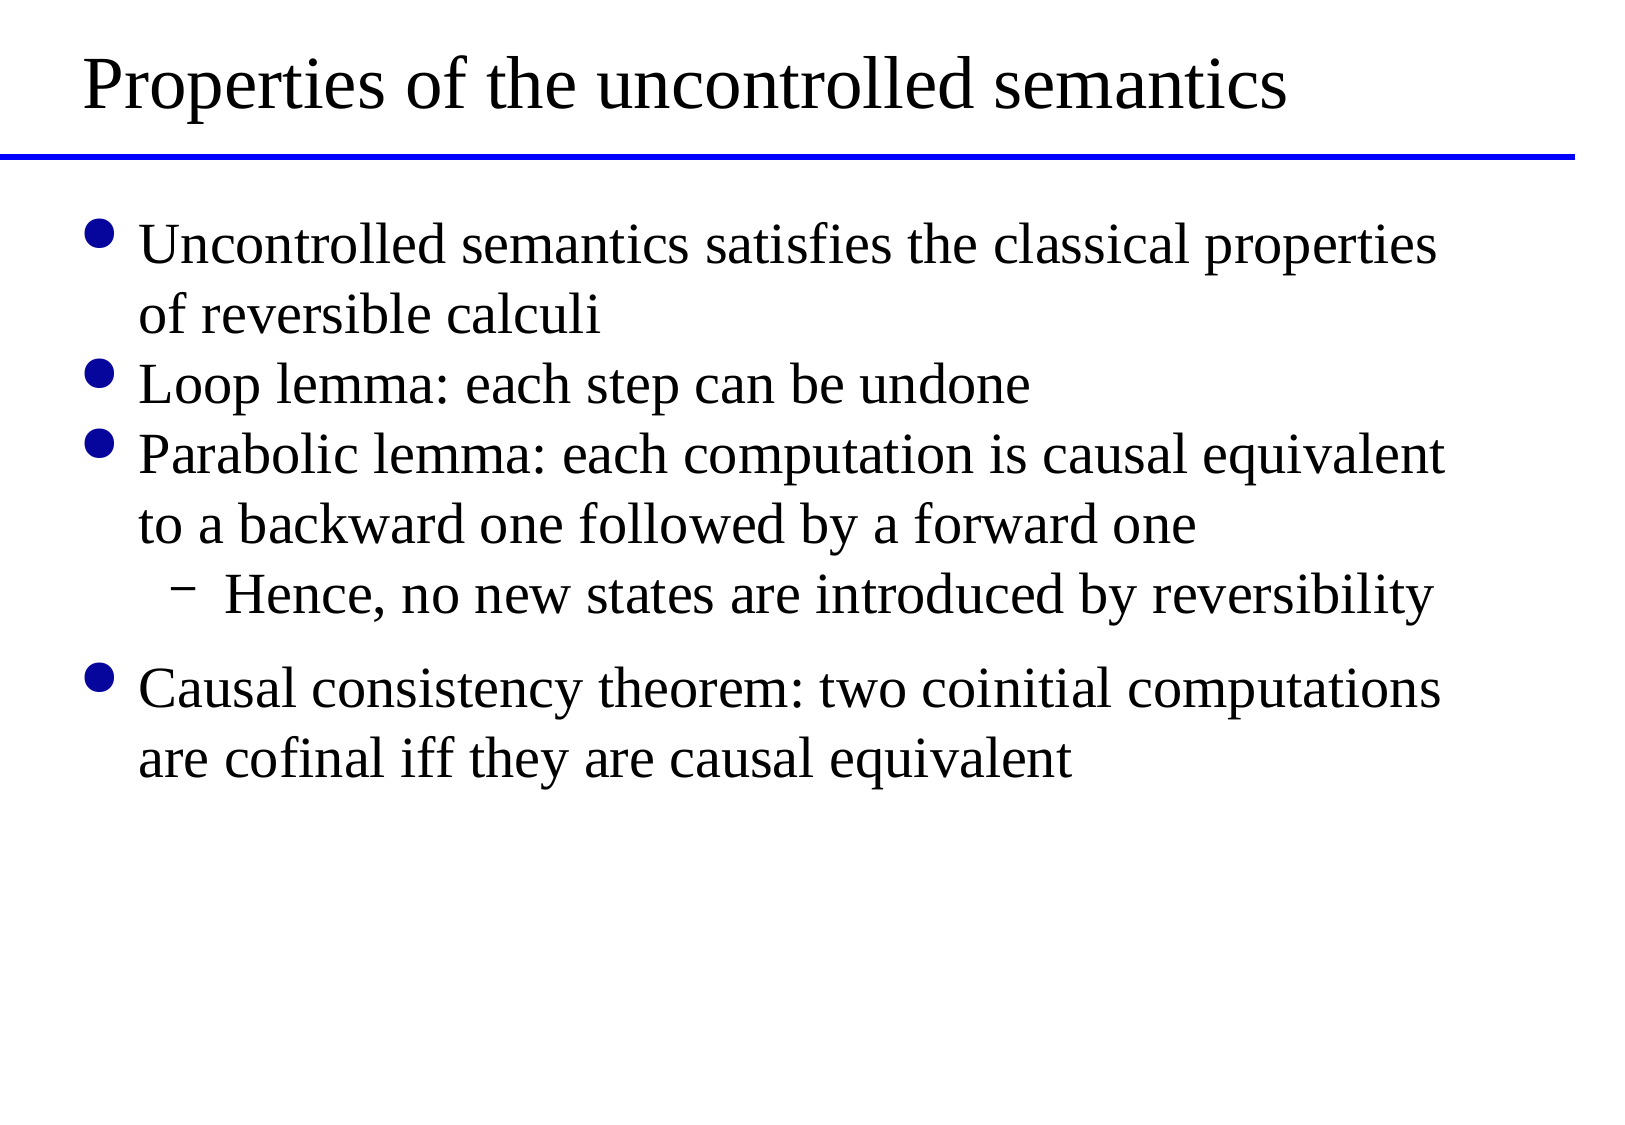

# Properties of the uncontrolled semantics
Uncontrolled semantics satisfies the classical properties of reversible calculi
Loop lemma: each step can be undone
Parabolic lemma: each computation is causal equivalent to a backward one followed by a forward one
Hence, no new states are introduced by reversibility
Causal consistency theorem: two coinitial computations are cofinal iff they are causal equivalent